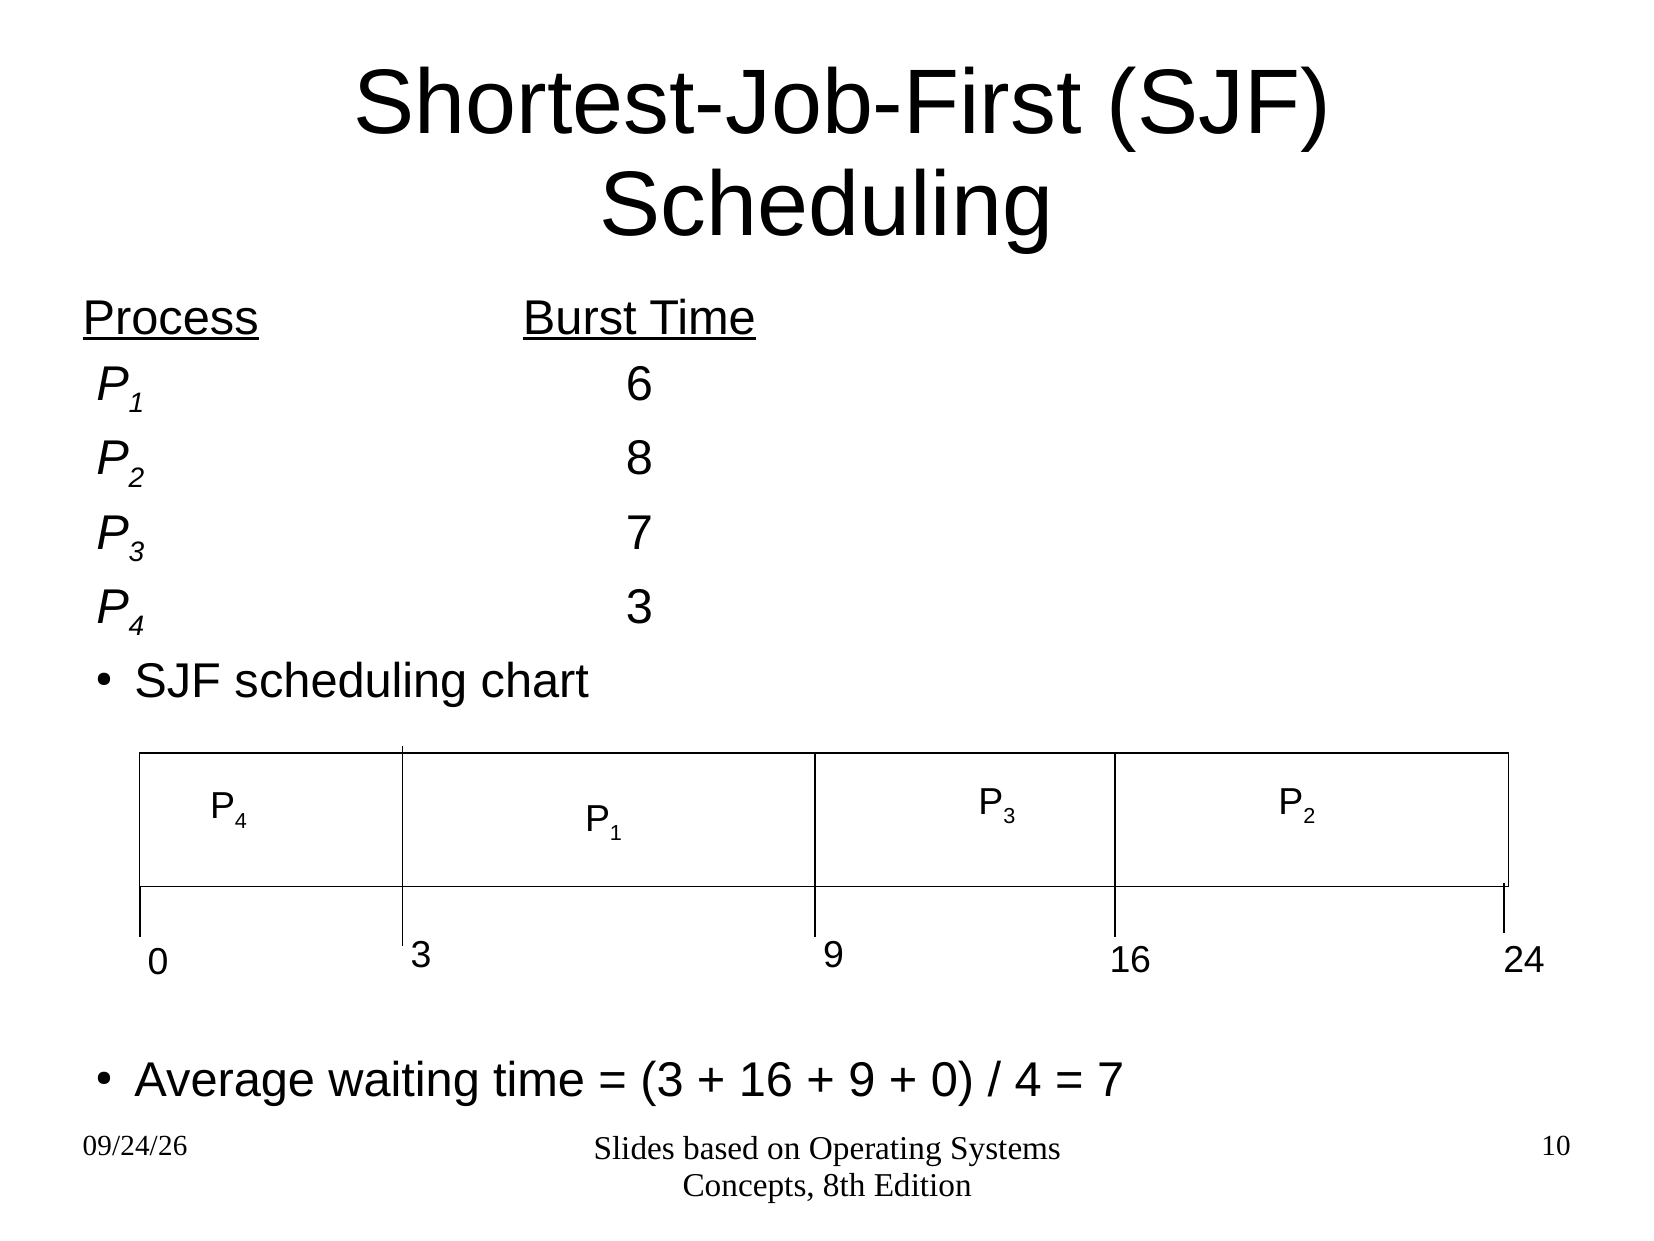

# Shortest-Job-First (SJF) Scheduling
Processrriva	l Time	Burst Time
 P1	0.0	6
 P2 	2.0	8
 P3	4.0	7
 P4	5.0	3
SJF scheduling chart
Average waiting time = (3 + 16 + 9 + 0) / 4 = 7
P3
P2
P4
P1
3
9
16
24
0
10